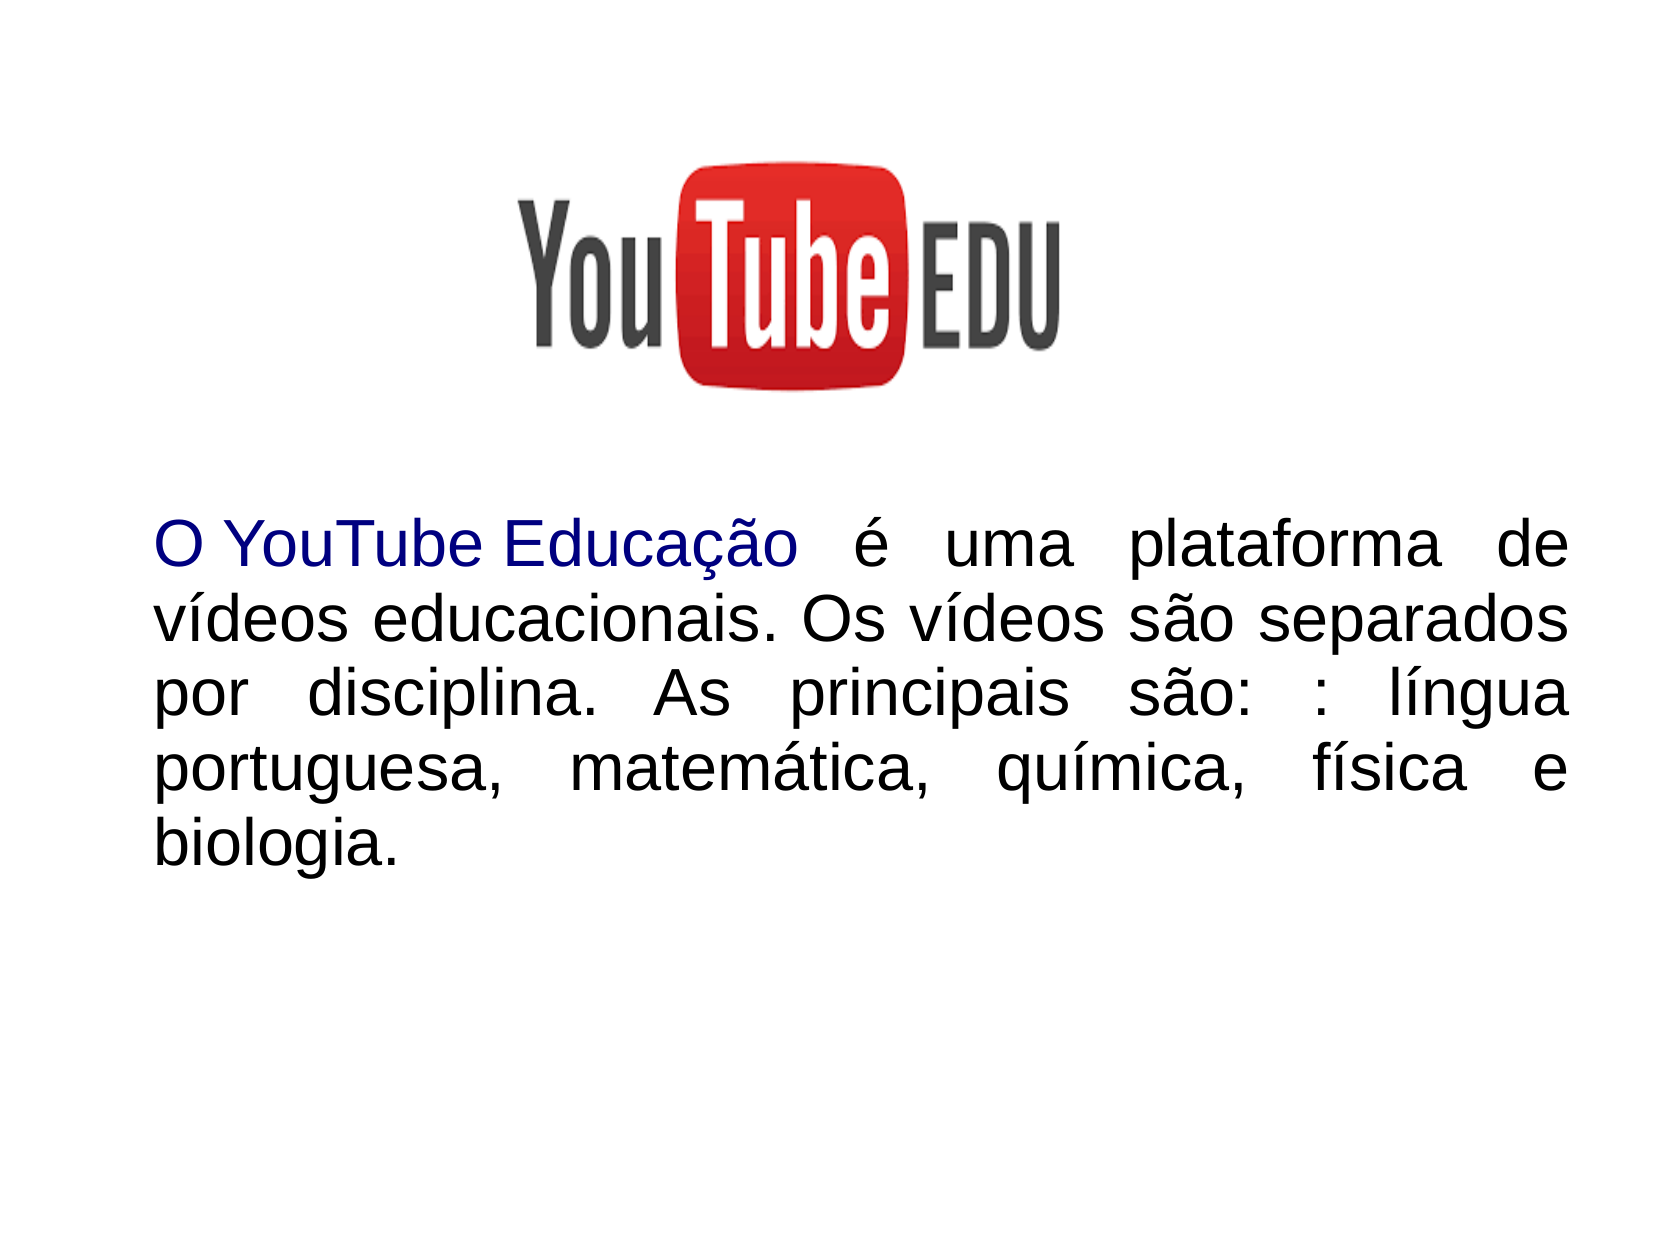

#
O YouTube Educação é uma plataforma de vídeos educacionais. Os vídeos são separados por disciplina. As principais são: : língua portuguesa, matemática, química, física e biologia.